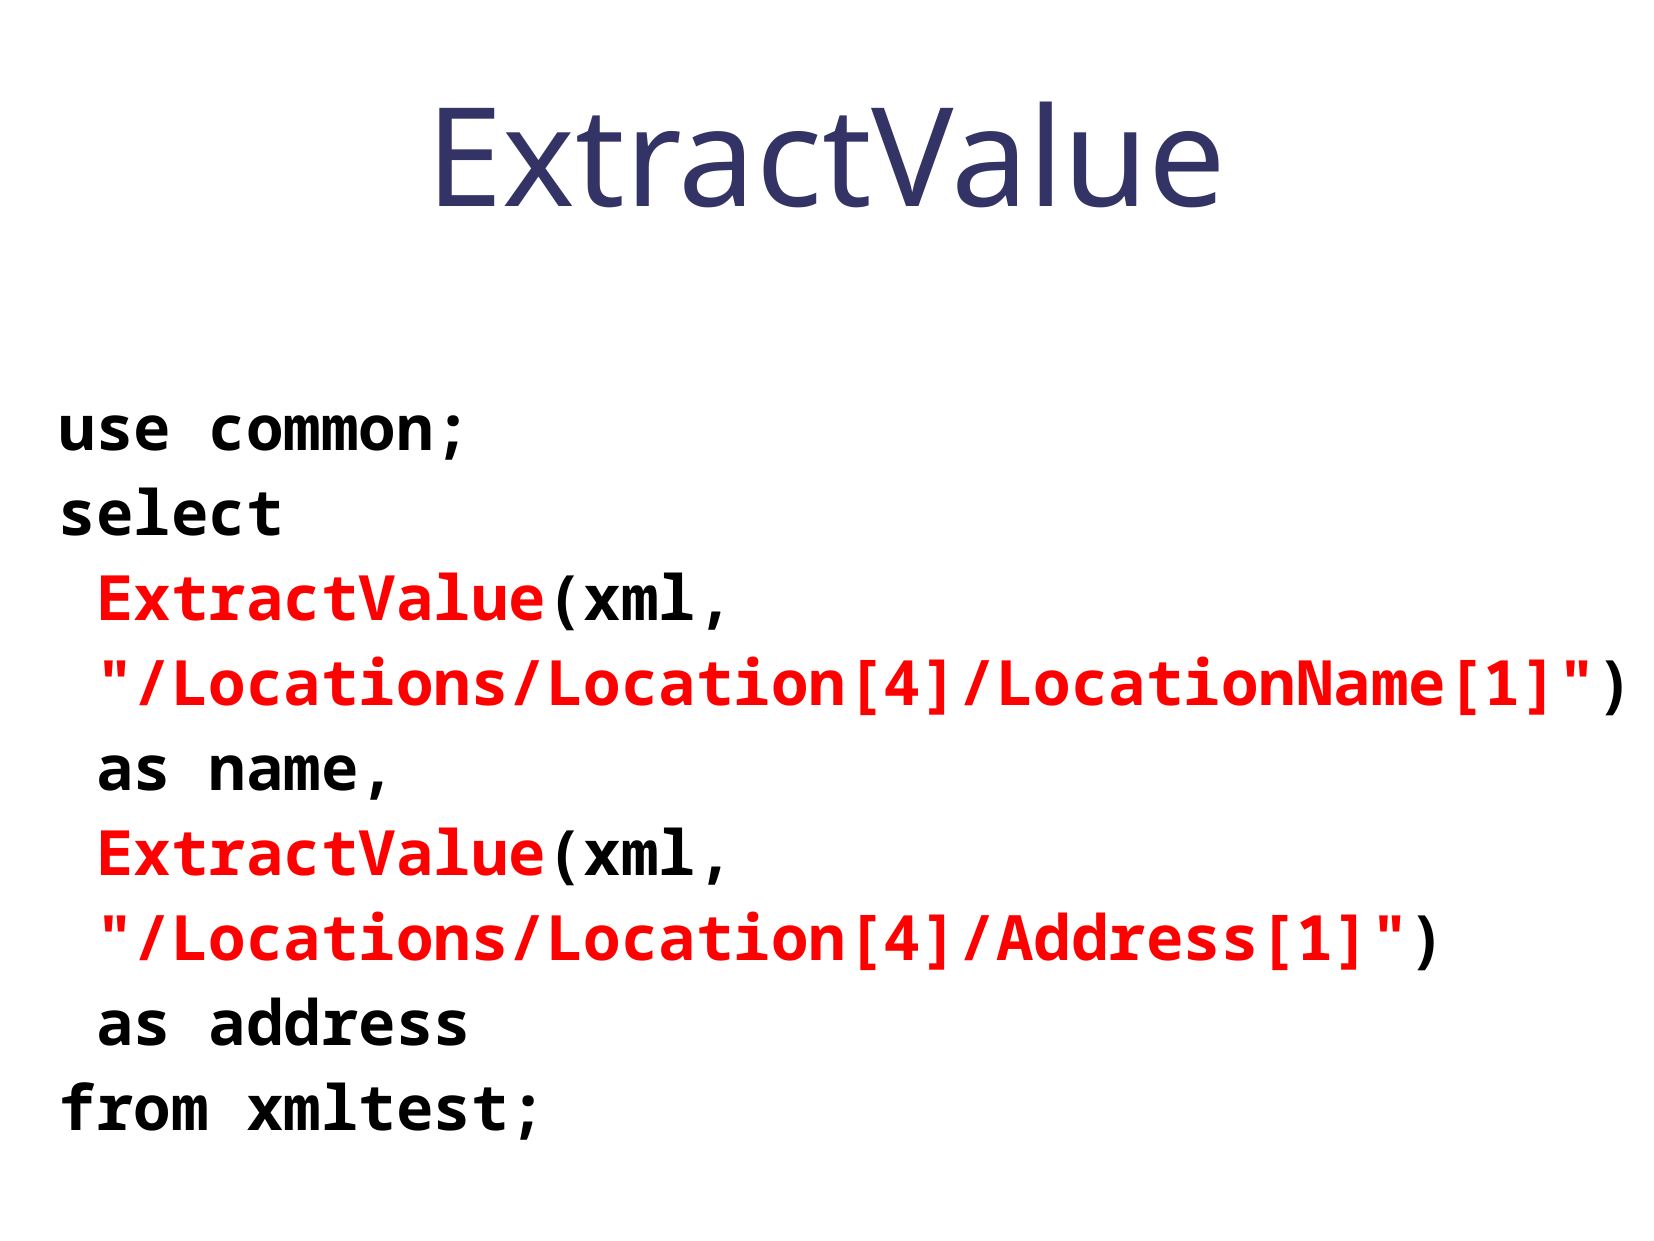

# ExtractValue
use common;
select
 ExtractValue(xml,
 "/Locations/Location[4]/LocationName[1]")
 as name,
 ExtractValue(xml,
 "/Locations/Location[4]/Address[1]")
 as address
from xmltest;